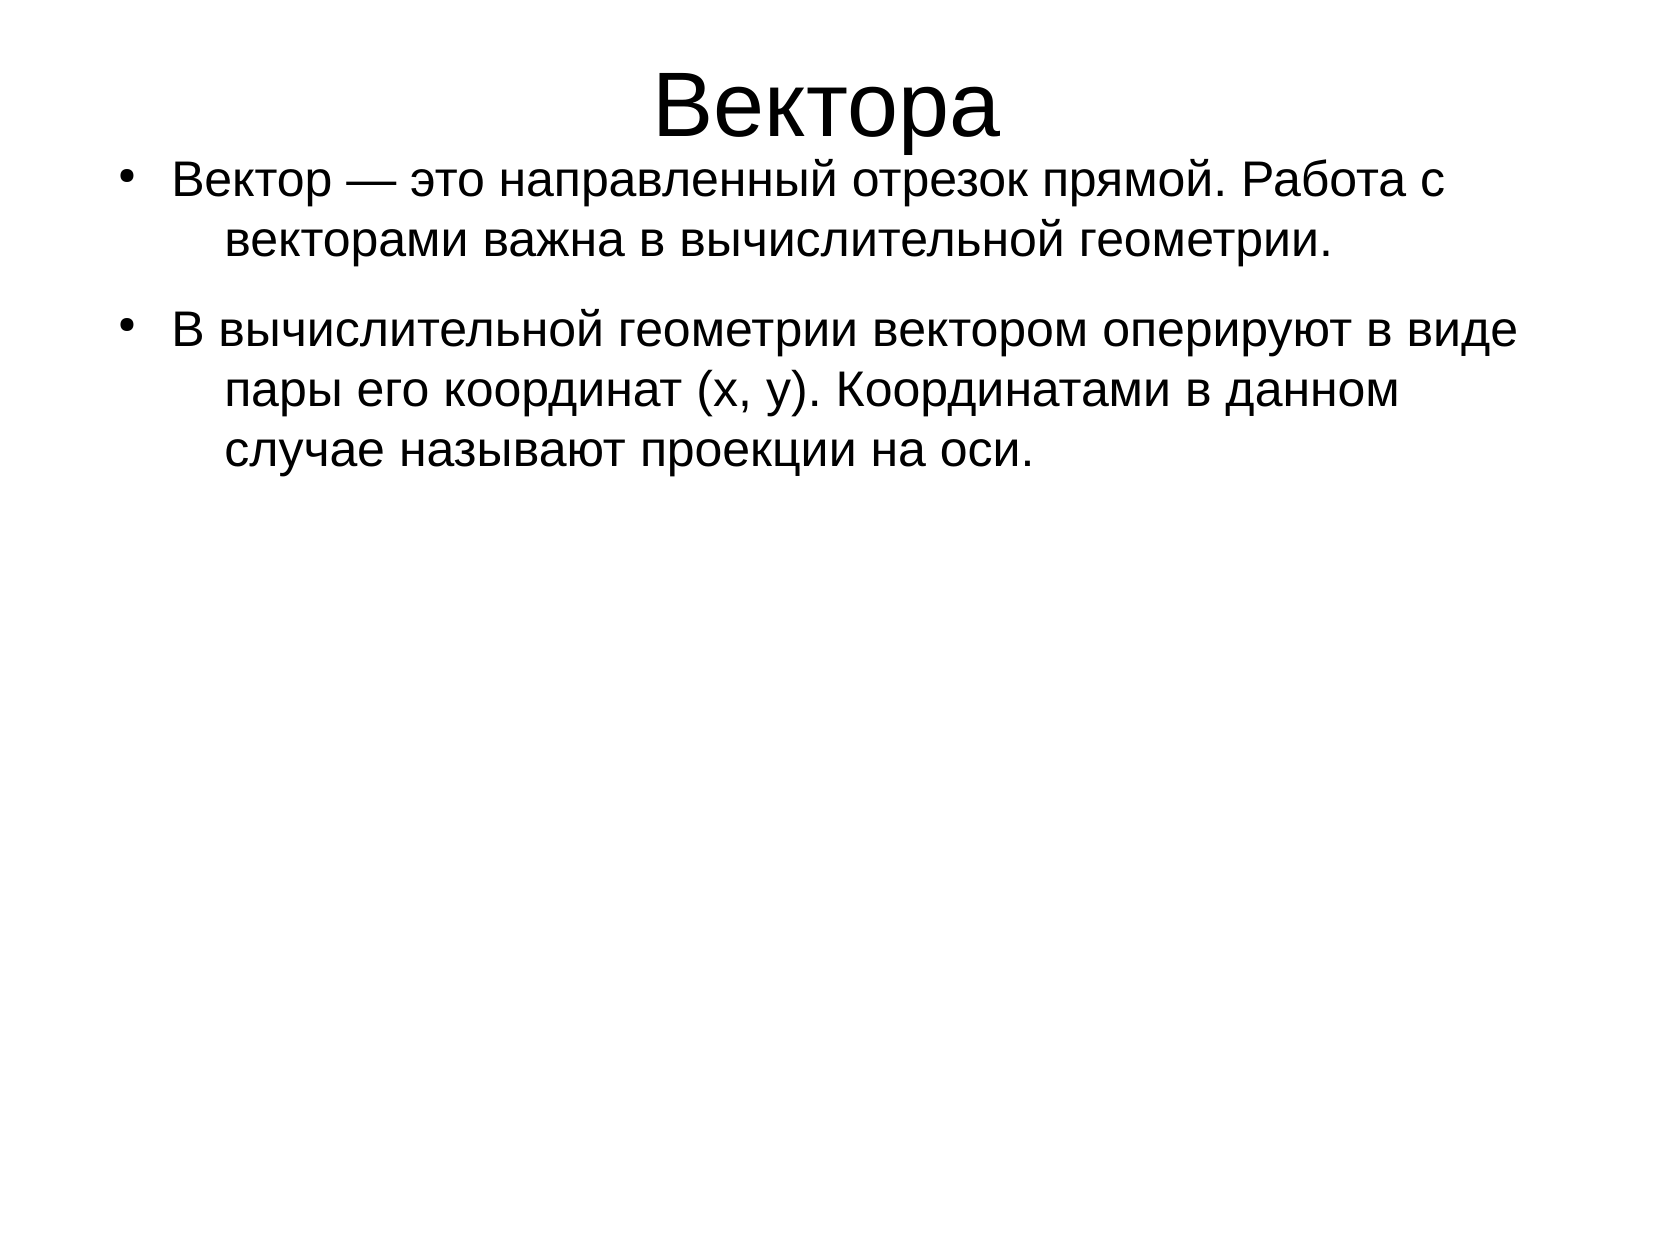

# Вектора
Вектор — это направленный отрезок прямой. Работа с векторами важна в вычислительной геометрии.
В вычислительной геометрии вектором оперируют в виде пары его координат (x, y). Координатами в данном случае называют проекции на оси.